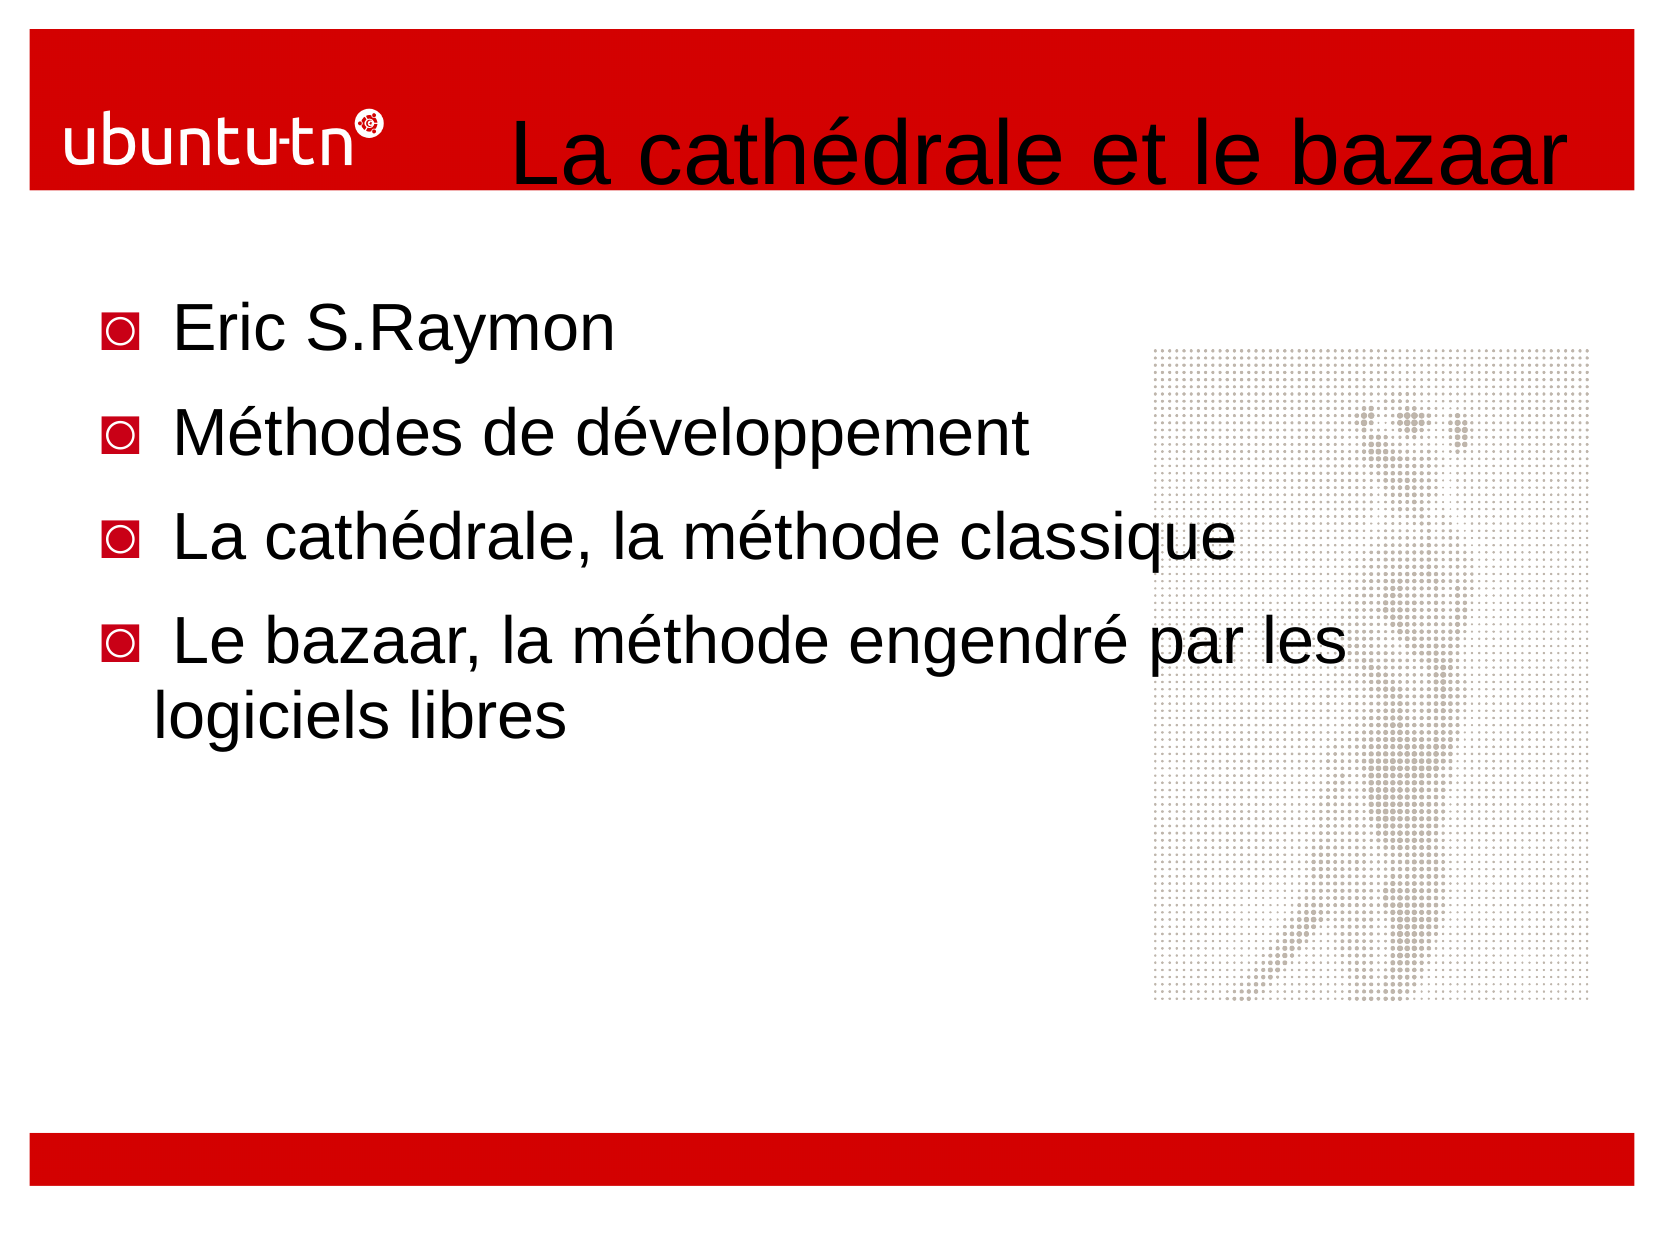

# La cathédrale et le bazaar
 Eric S.Raymon
 Méthodes de développement
 La cathédrale, la méthode classique
 Le bazaar, la méthode engendré par les logiciels libres